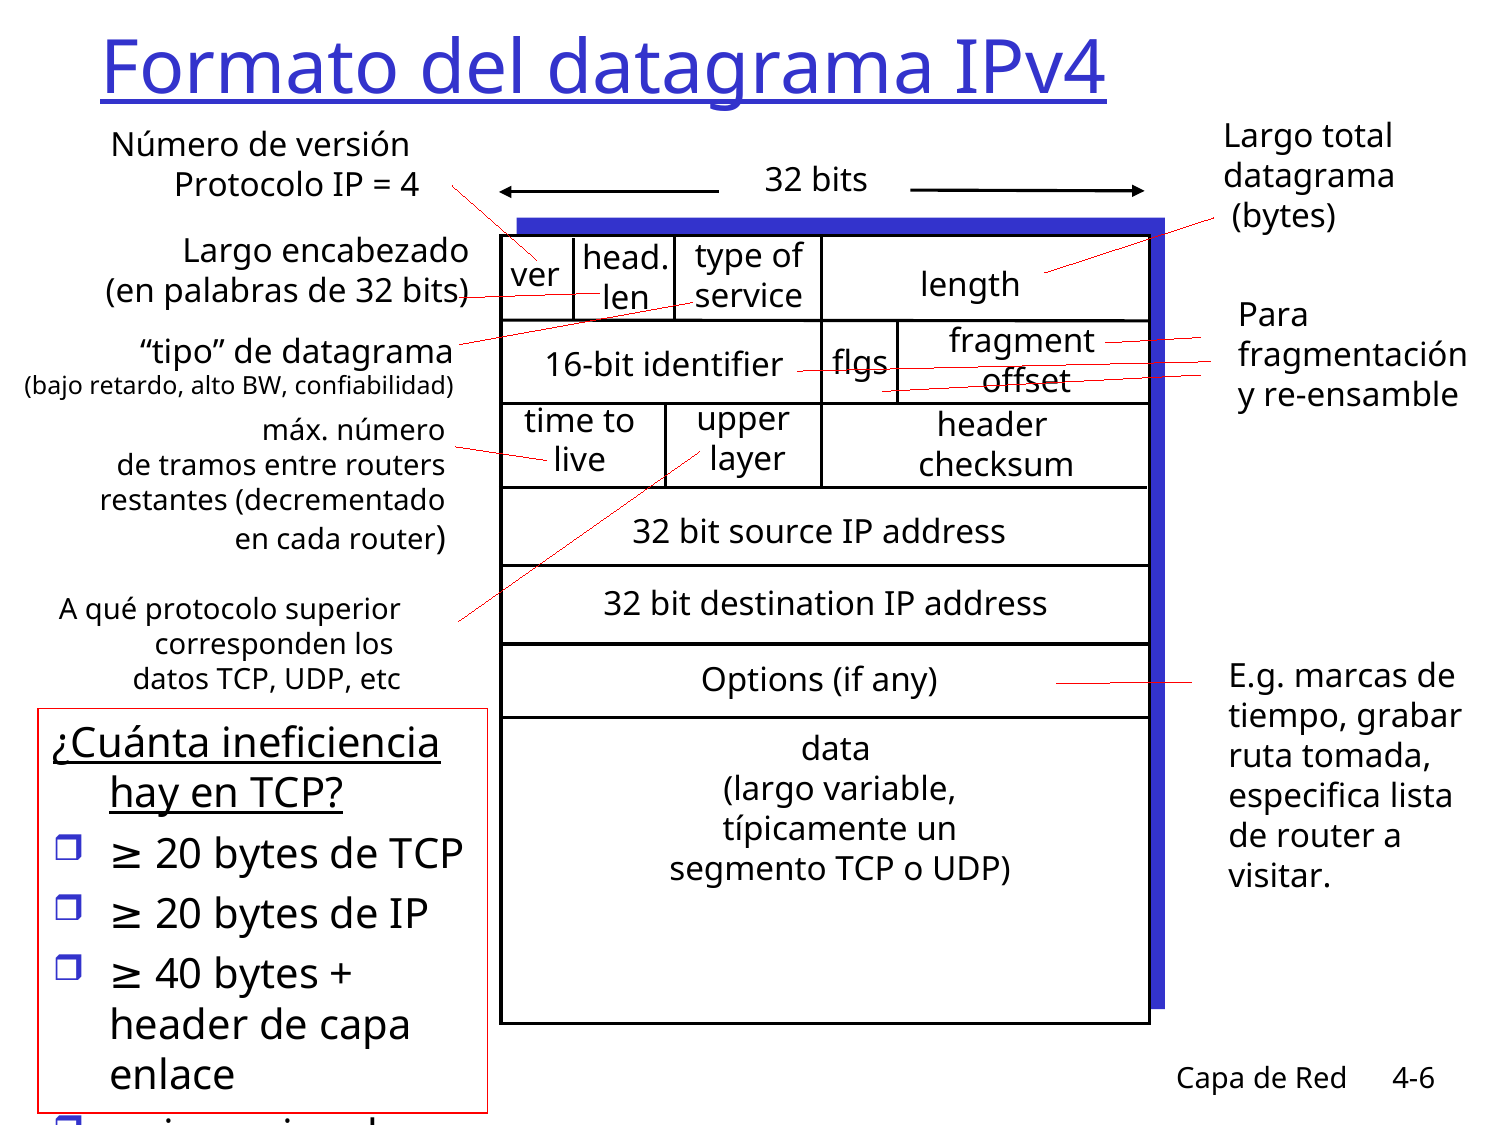

# Formato del datagrama IPv4
Largo total
datagrama
 (bytes)
Número de versión
Protocolo IP = 4
Largo encabezado
 (en palabras de 32 bits)
“tipo” de datagrama
(bajo retardo, alto BW, confiabilidad)
32 bits
type of
service
head.
len
ver
length
fragment
 offset
flgs
16-bit identifier
upper
 layer
time to
live
header
 checksum
32 bit source IP address
32 bit destination IP address
Options (if any)
data
(largo variable,
típicamente un
segmento TCP o UDP)
Para
fragmentación
y re-ensamble
máx. número
de tramos entre routers
restantes (decrementado
en cada router)
A qué protocolo superior
corresponden los
datos TCP, UDP, etc
E.g. marcas de
tiempo, grabar
ruta tomada,
especifica lista
de router a
visitar.
¿Cuánta ineficiencia hay en TCP?
≥ 20 bytes de TCP
≥ 20 bytes de IP
≥ 40 bytes + header de capa enlace
= sin opcionales
6